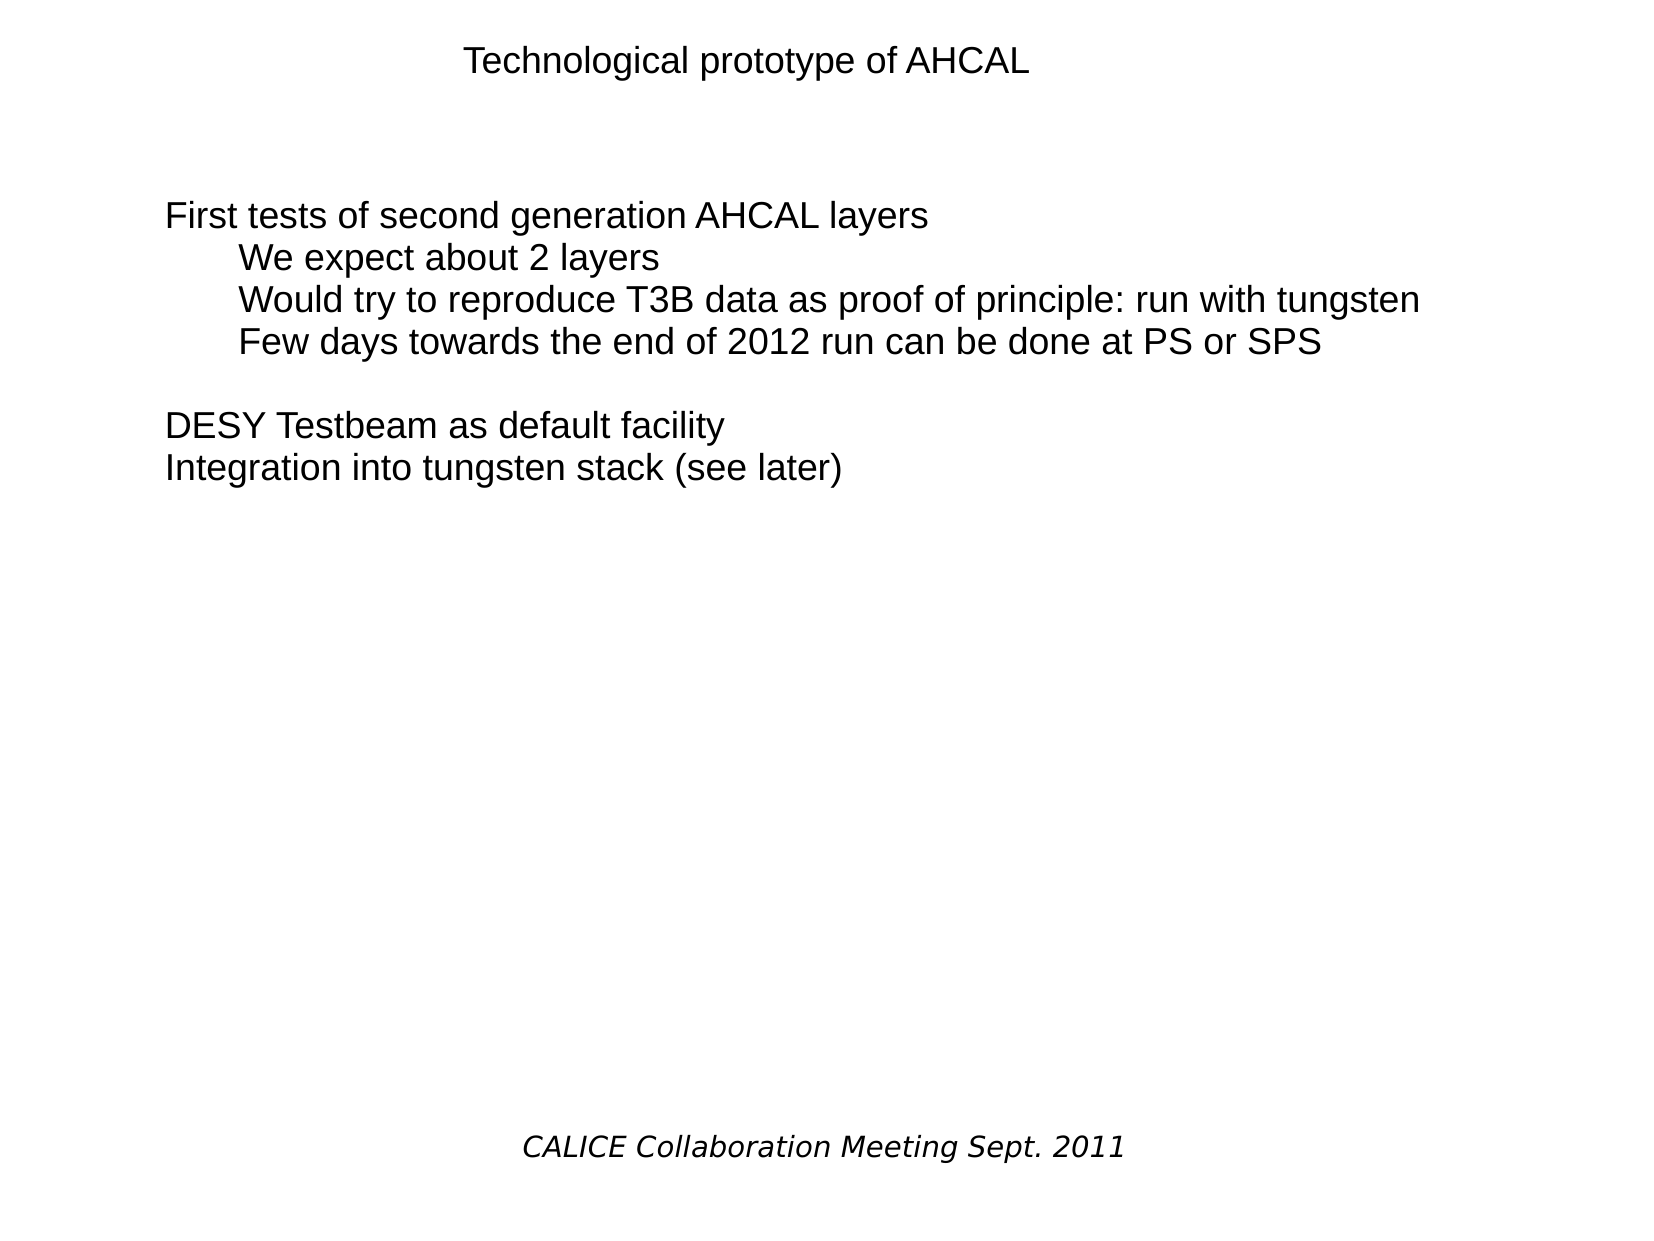

Technological prototype of AHCAL
First tests of second generation AHCAL layers
 We expect about 2 layers
 Would try to reproduce T3B data as proof of principle: run with tungsten
 Few days towards the end of 2012 run can be done at PS or SPS
DESY Testbeam as default facility
Integration into tungsten stack (see later)
CALICE Collaboration Meeting Sept. 2011